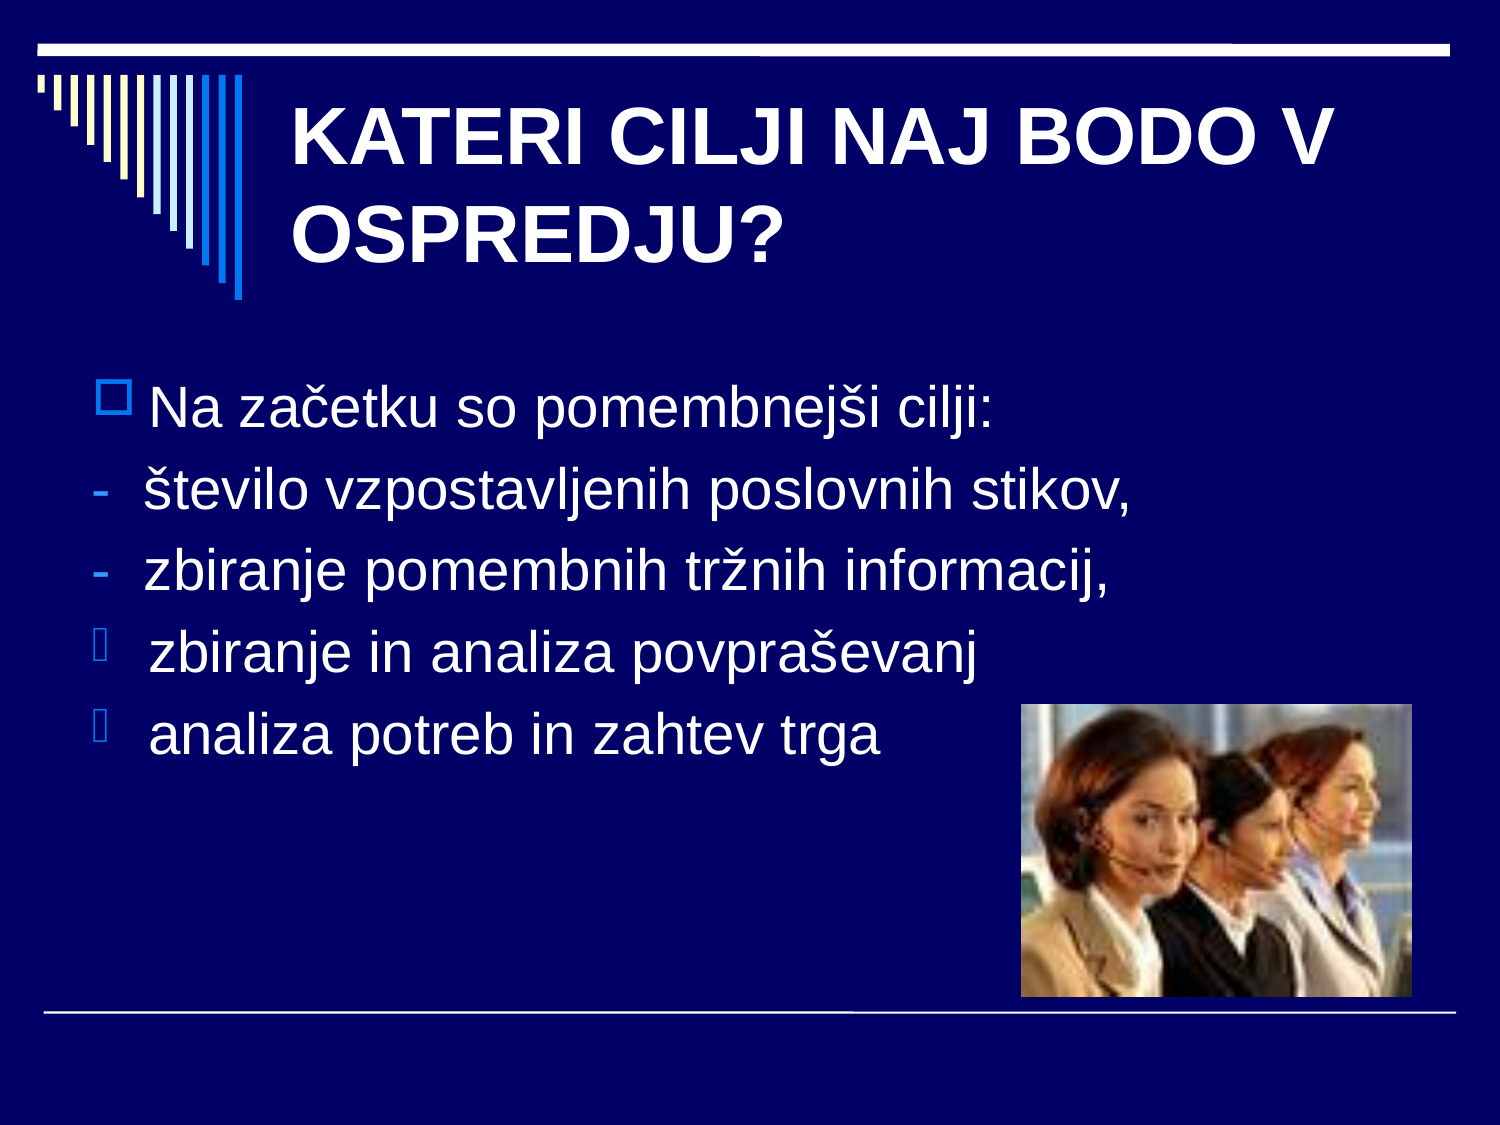

# KATERI CILJI NAJ BODO V OSPREDJU?
Na začetku so pomembnejši cilji:
- število vzpostavljenih poslovnih stikov,
- zbiranje pomembnih tržnih informacij,
zbiranje in analiza povpraševanj
analiza potreb in zahtev trga